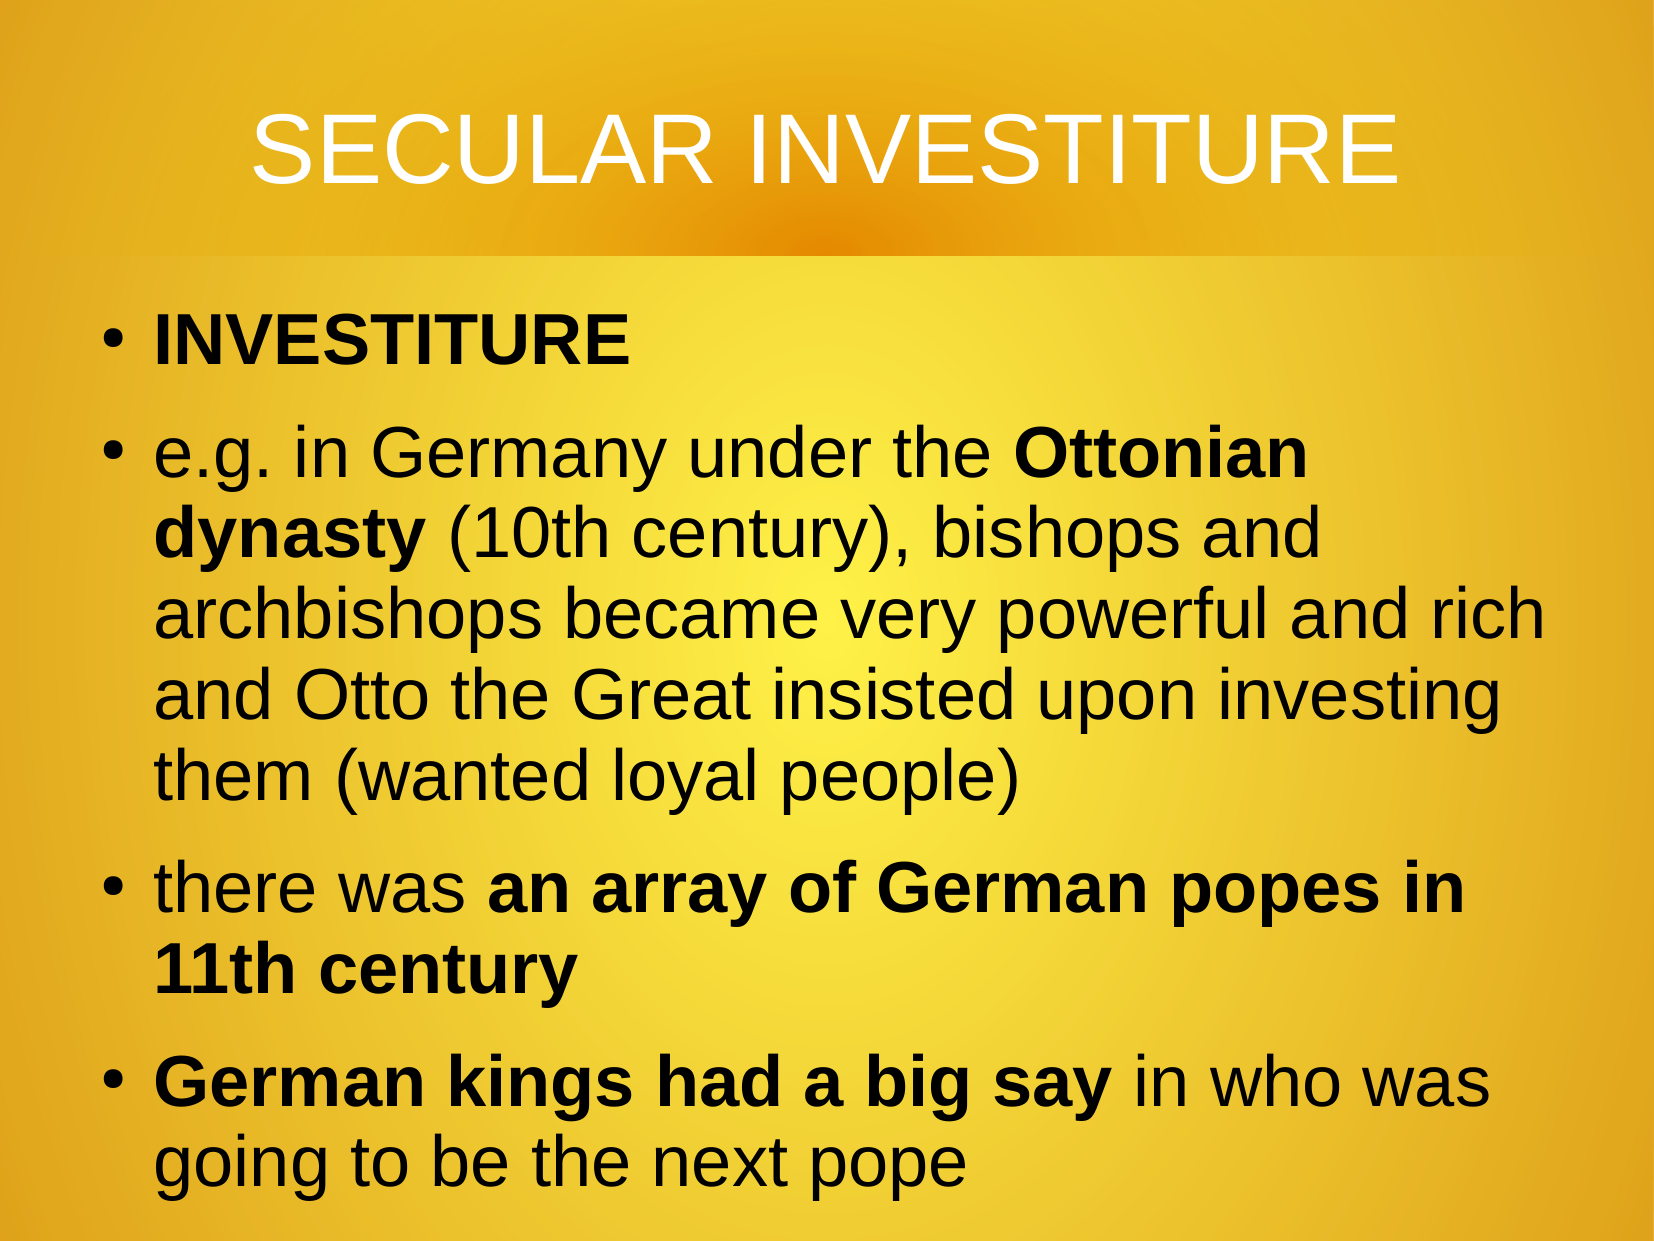

# SECULAR INVESTITURE
INVESTITURE
e.g. in Germany under the Ottonian dynasty (10th century), bishops and archbishops became very powerful and rich and Otto the Great insisted upon investing them (wanted loyal people)
there was an array of German popes in 11th century
German kings had a big say in who was going to be the next pope